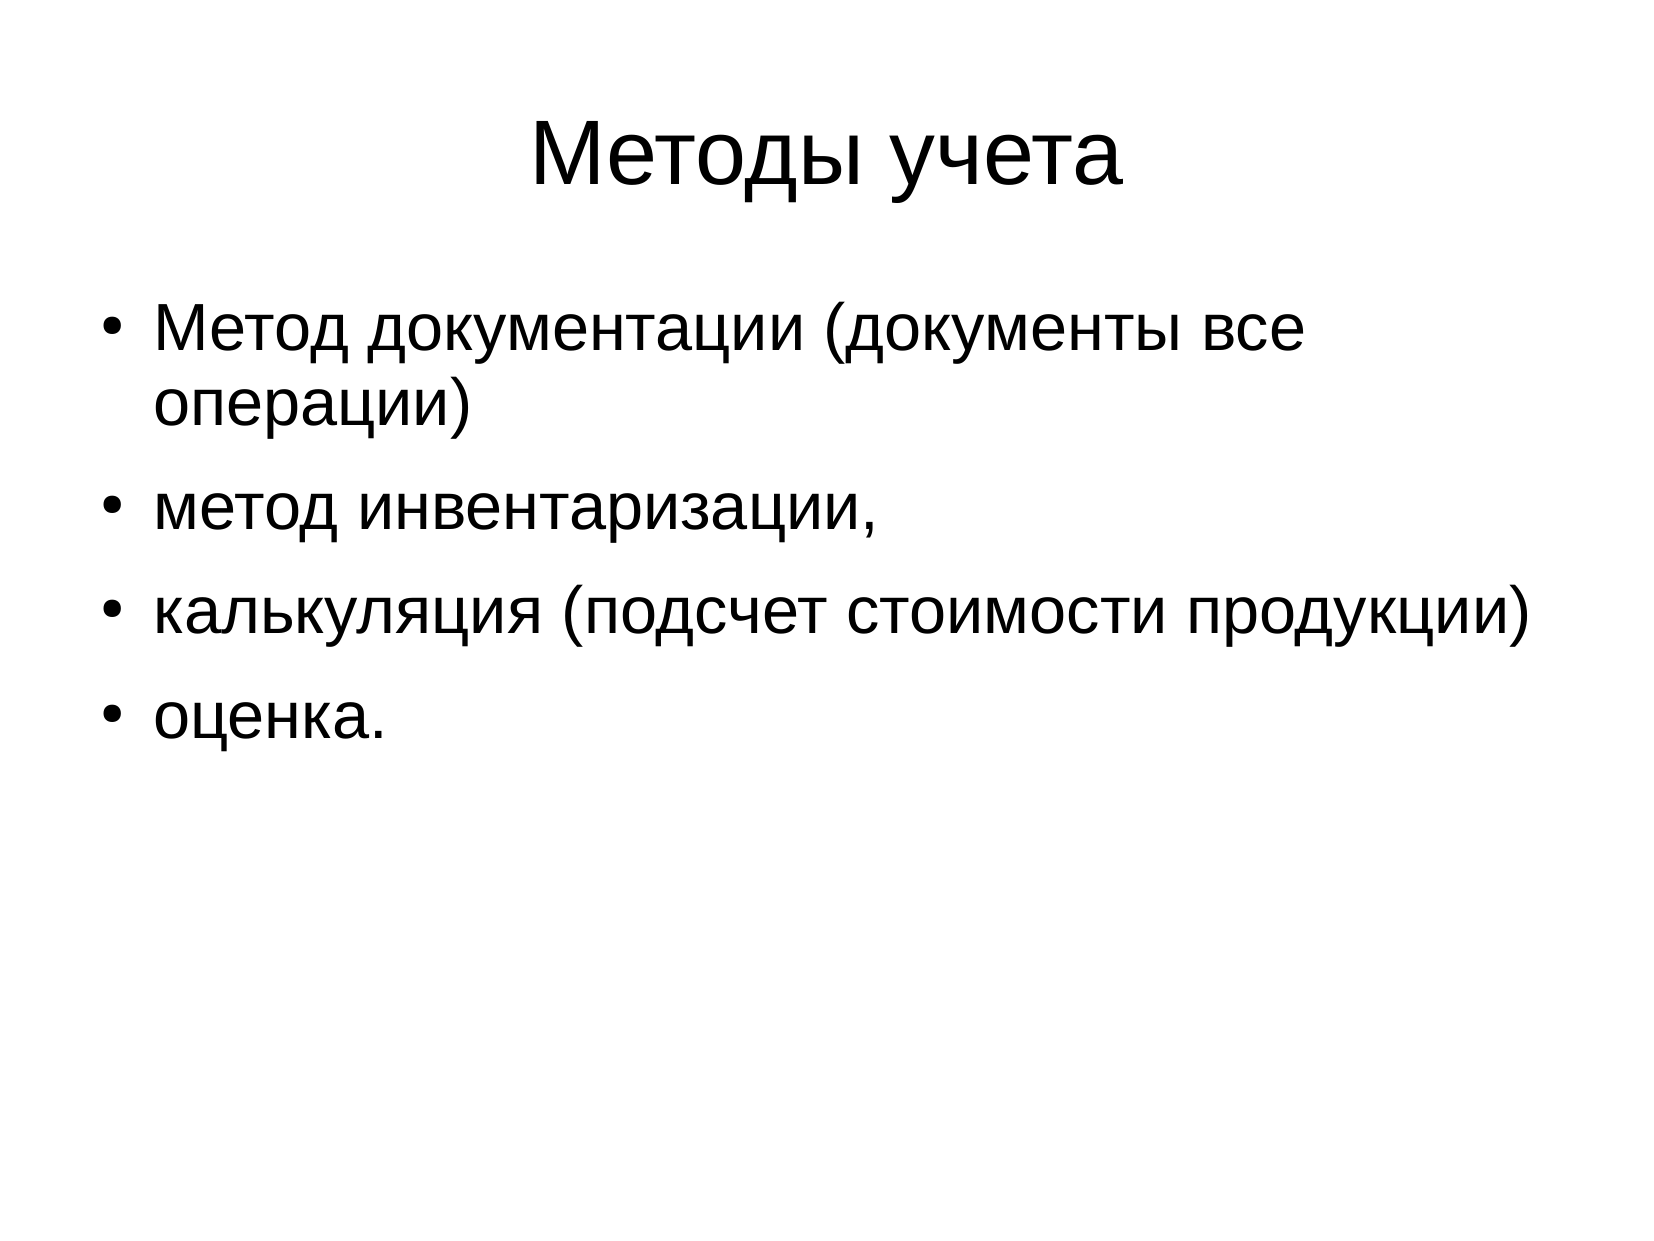

# Методы учета
Метод документации (документы все операции)
метод инвентаризации,
калькуляция (подсчет стоимости продукции)
оценка.